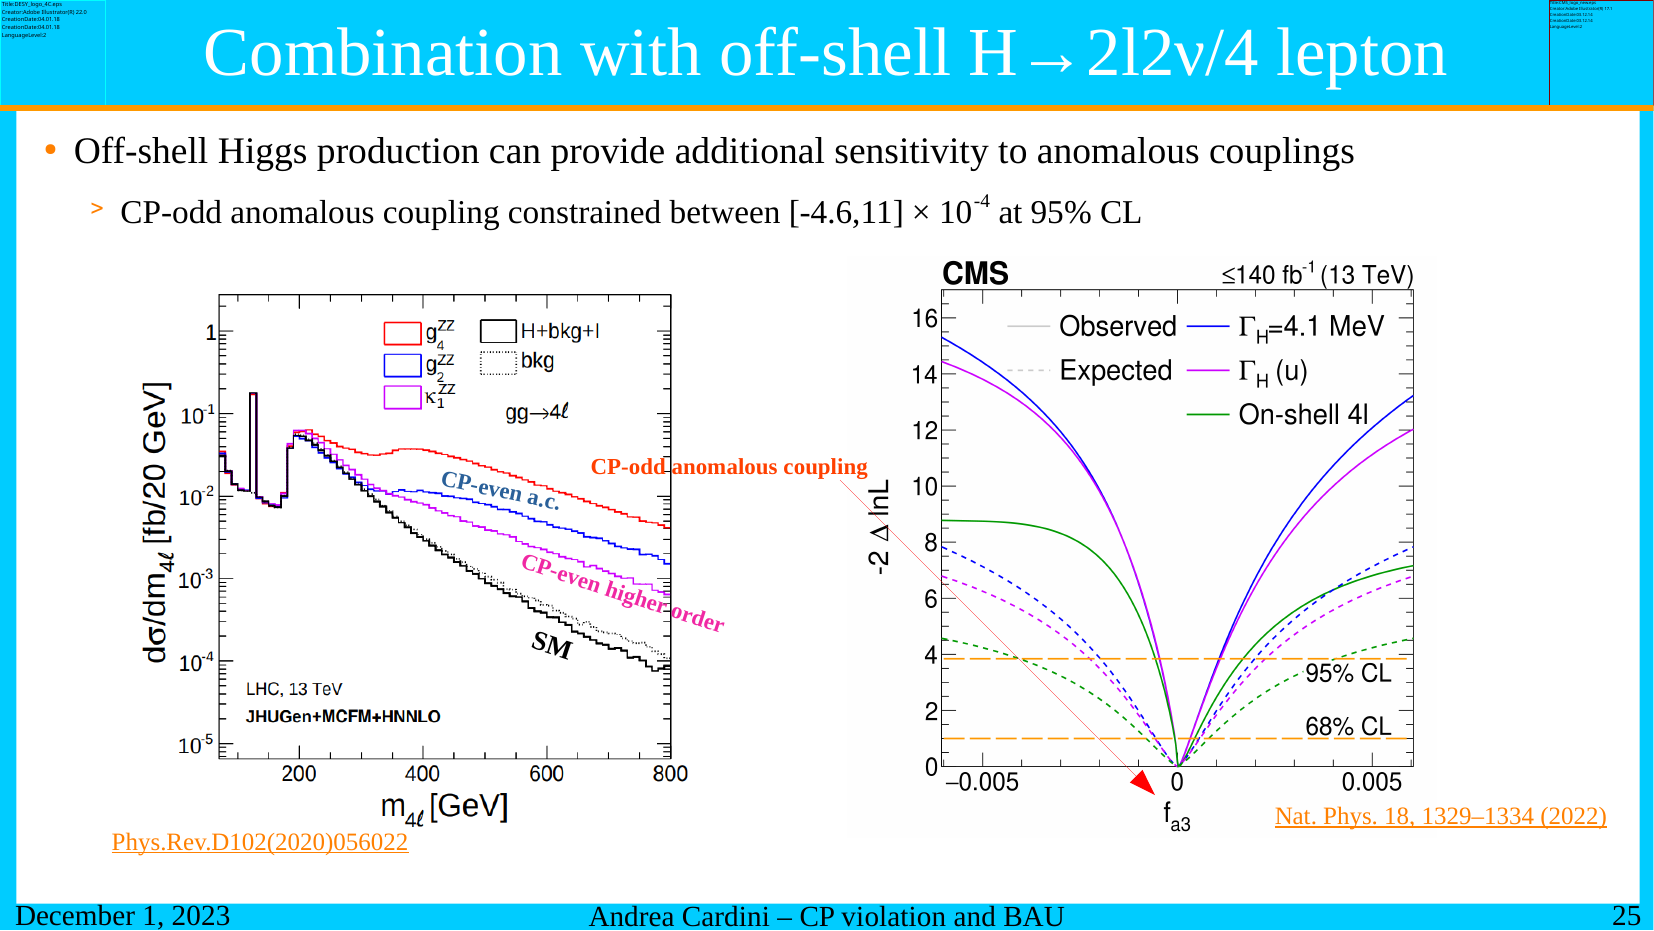

# Combination with off-shell H→2l2ν/4 lepton
Off-shell Higgs production can provide additional sensitivity to anomalous couplings
CP-odd anomalous coupling constrained between [-4.6,11] × 10-4 at 95% CL
CP-odd anomalous coupling
CP-even a.c.
CP-even higher order
SM
Nat. Phys. 18, 1329–1334 (2022)
Phys.Rev.D102(2020)056022
25